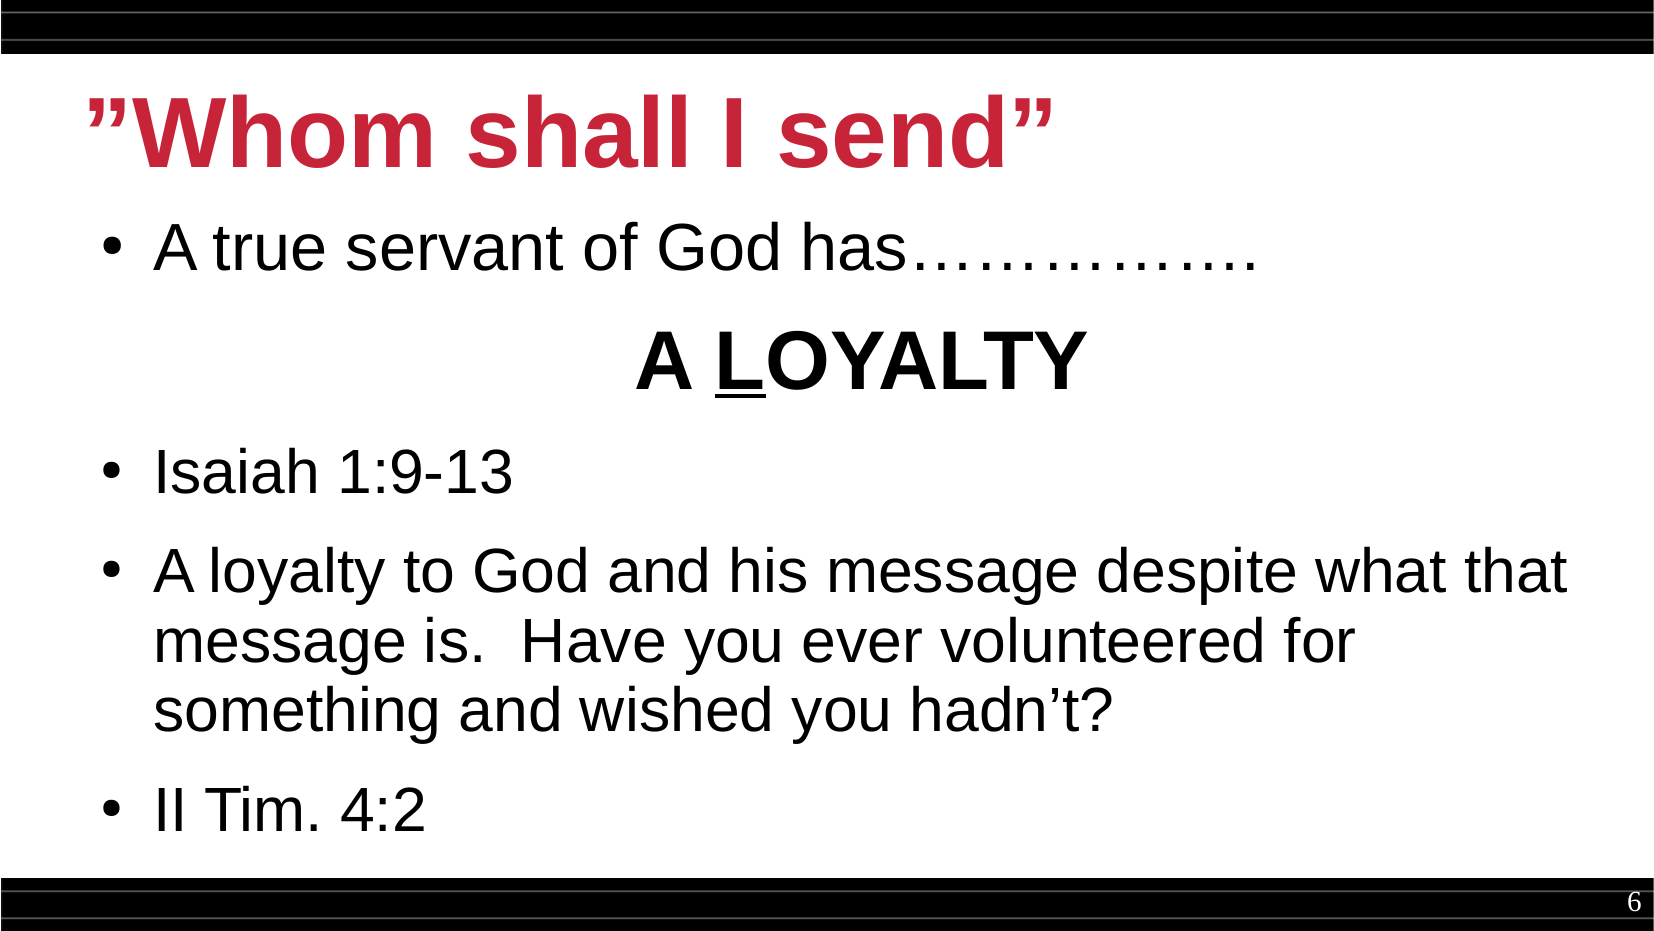

# ”Whom shall I send”
A true servant of God has…………….
A LOYALTY
Isaiah 1:9-13
A loyalty to God and his message despite what that message is. Have you ever volunteered for something and wished you hadn’t?
II Tim. 4:2